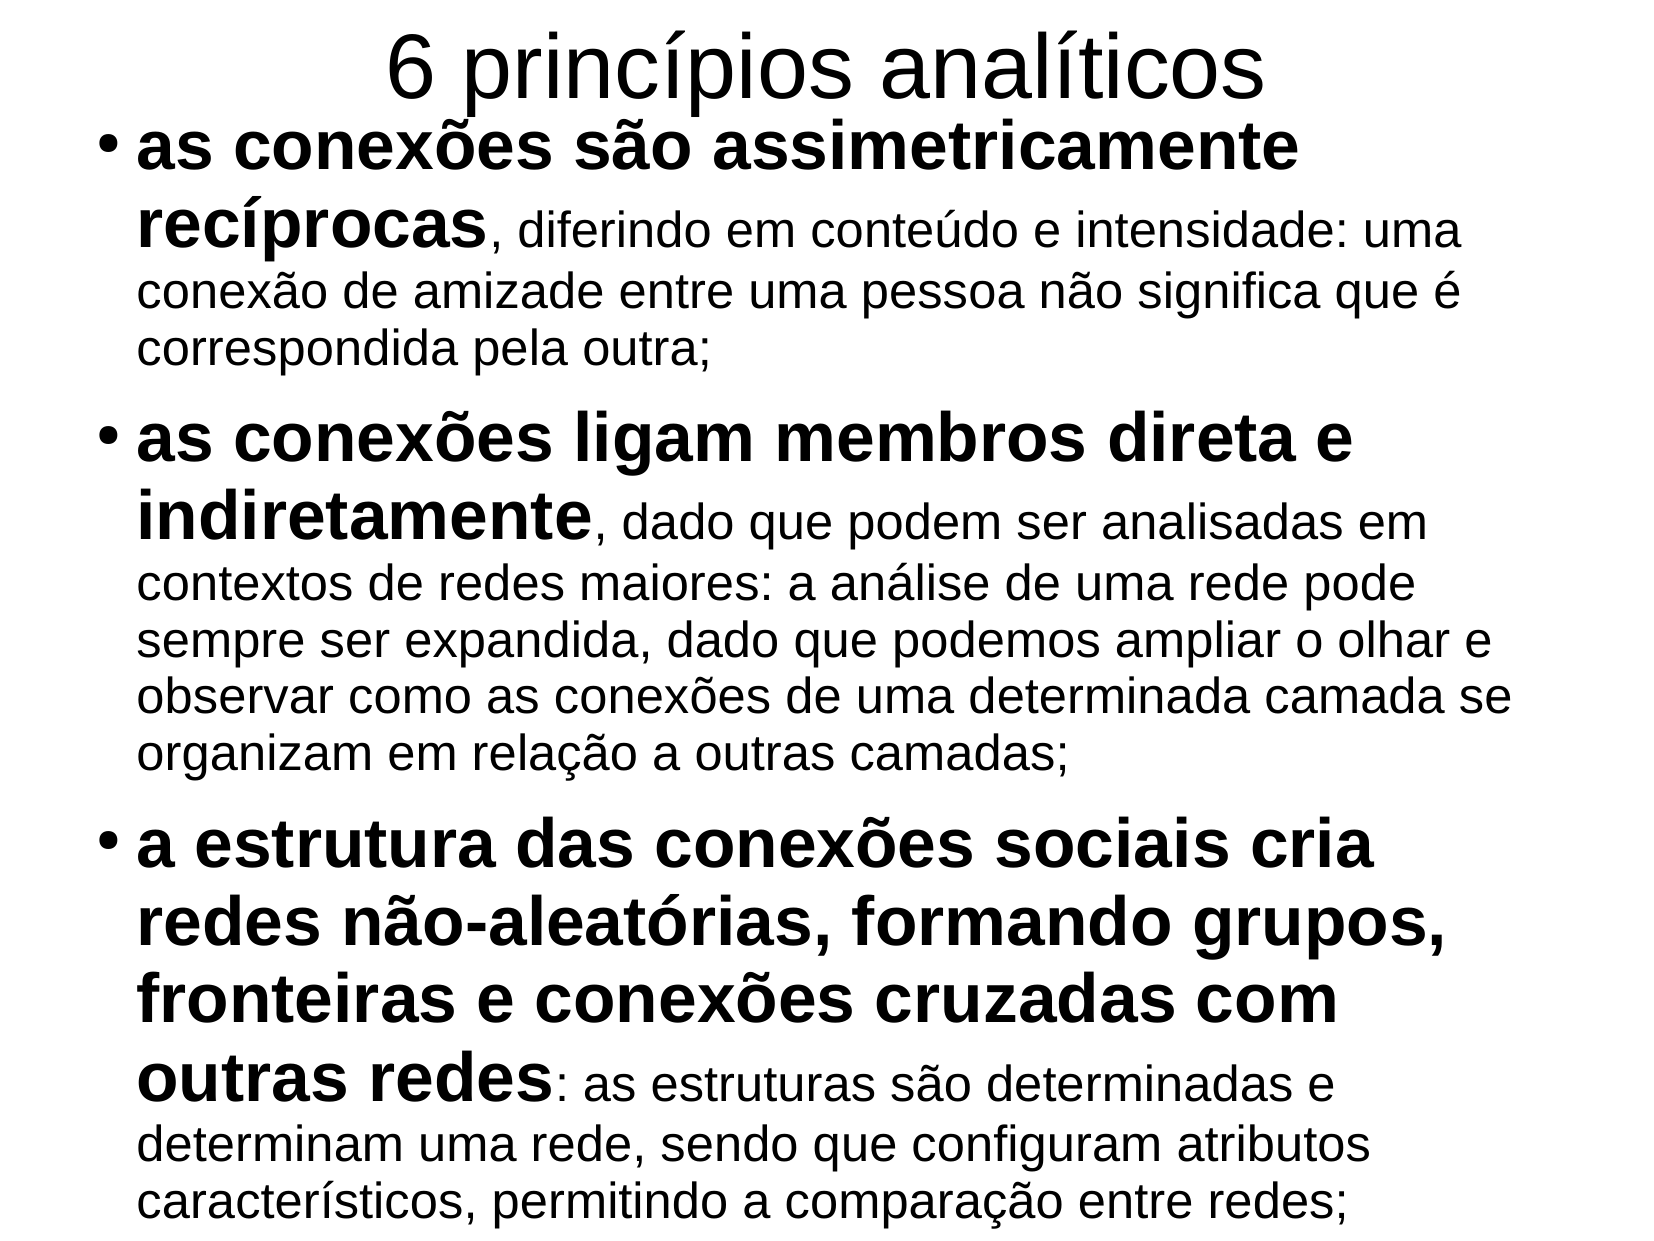

# 6 princípios analíticos
as conexões são assimetricamente recíprocas, diferindo em conteúdo e intensidade: uma conexão de amizade entre uma pessoa não significa que é correspondida pela outra;
as conexões ligam membros direta e indiretamente, dado que podem ser analisadas em contextos de redes maiores: a análise de uma rede pode sempre ser expandida, dado que podemos ampliar o olhar e observar como as conexões de uma determinada camada se organizam em relação a outras camadas;
a estrutura das conexões sociais cria redes não-aleatórias, formando grupos, fronteiras e conexões cruzadas com outras redes: as estruturas são determinadas e determinam uma rede, sendo que configuram atributos característicos, permitindo a comparação entre redes;